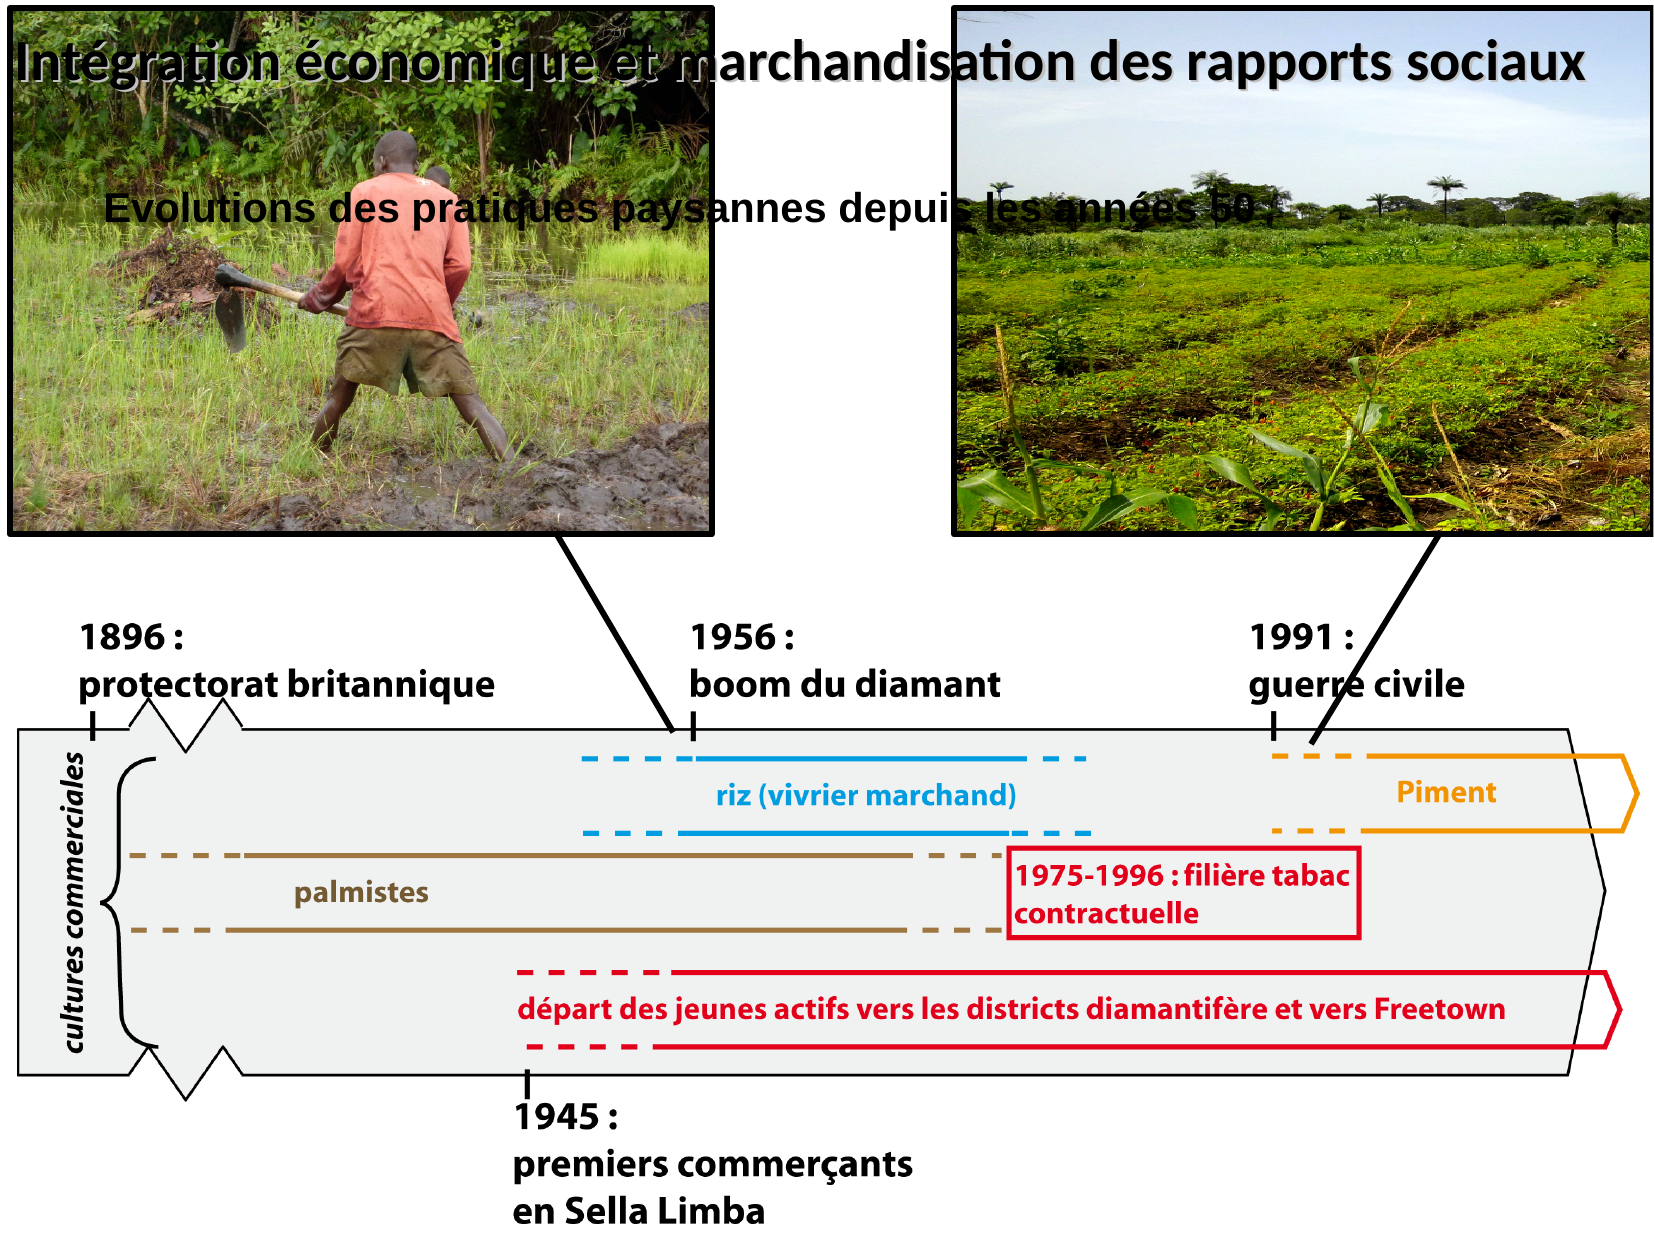

Intégration économique et marchandisation des rapports sociaux
Evolutions des pratiques paysannes depuis les années 50
22